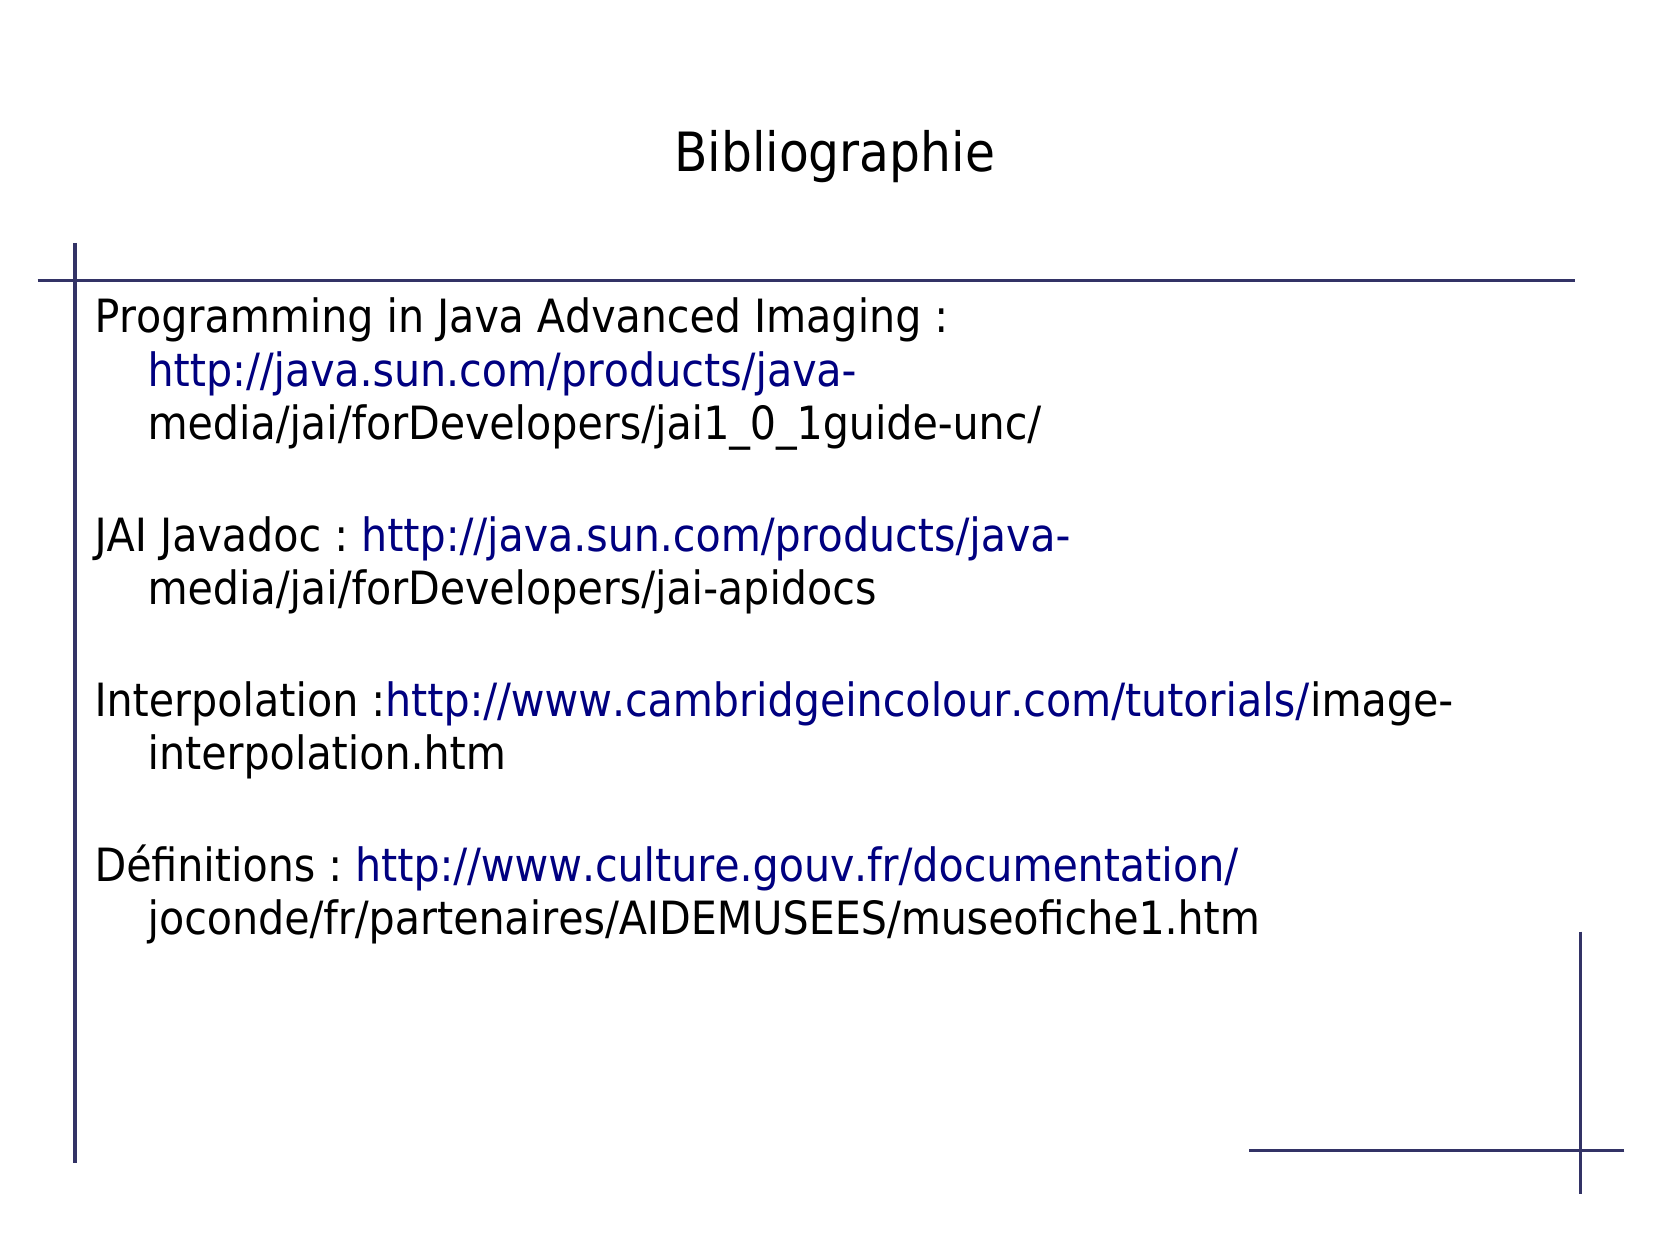

# Bibliographie
Programming in Java Advanced Imaging : http://java.sun.com/products/java- media/jai/forDevelopers/jai1_0_1guide-unc/
JAI Javadoc : http://java.sun.com/products/java- media/jai/forDevelopers/jai-apidocs
Interpolation :http://www.cambridgeincolour.com/tutorials/image-interpolation.htm
Définitions : http://www.culture.gouv.fr/documentation/ joconde/fr/partenaires/AIDEMUSEES/museofiche1.htm